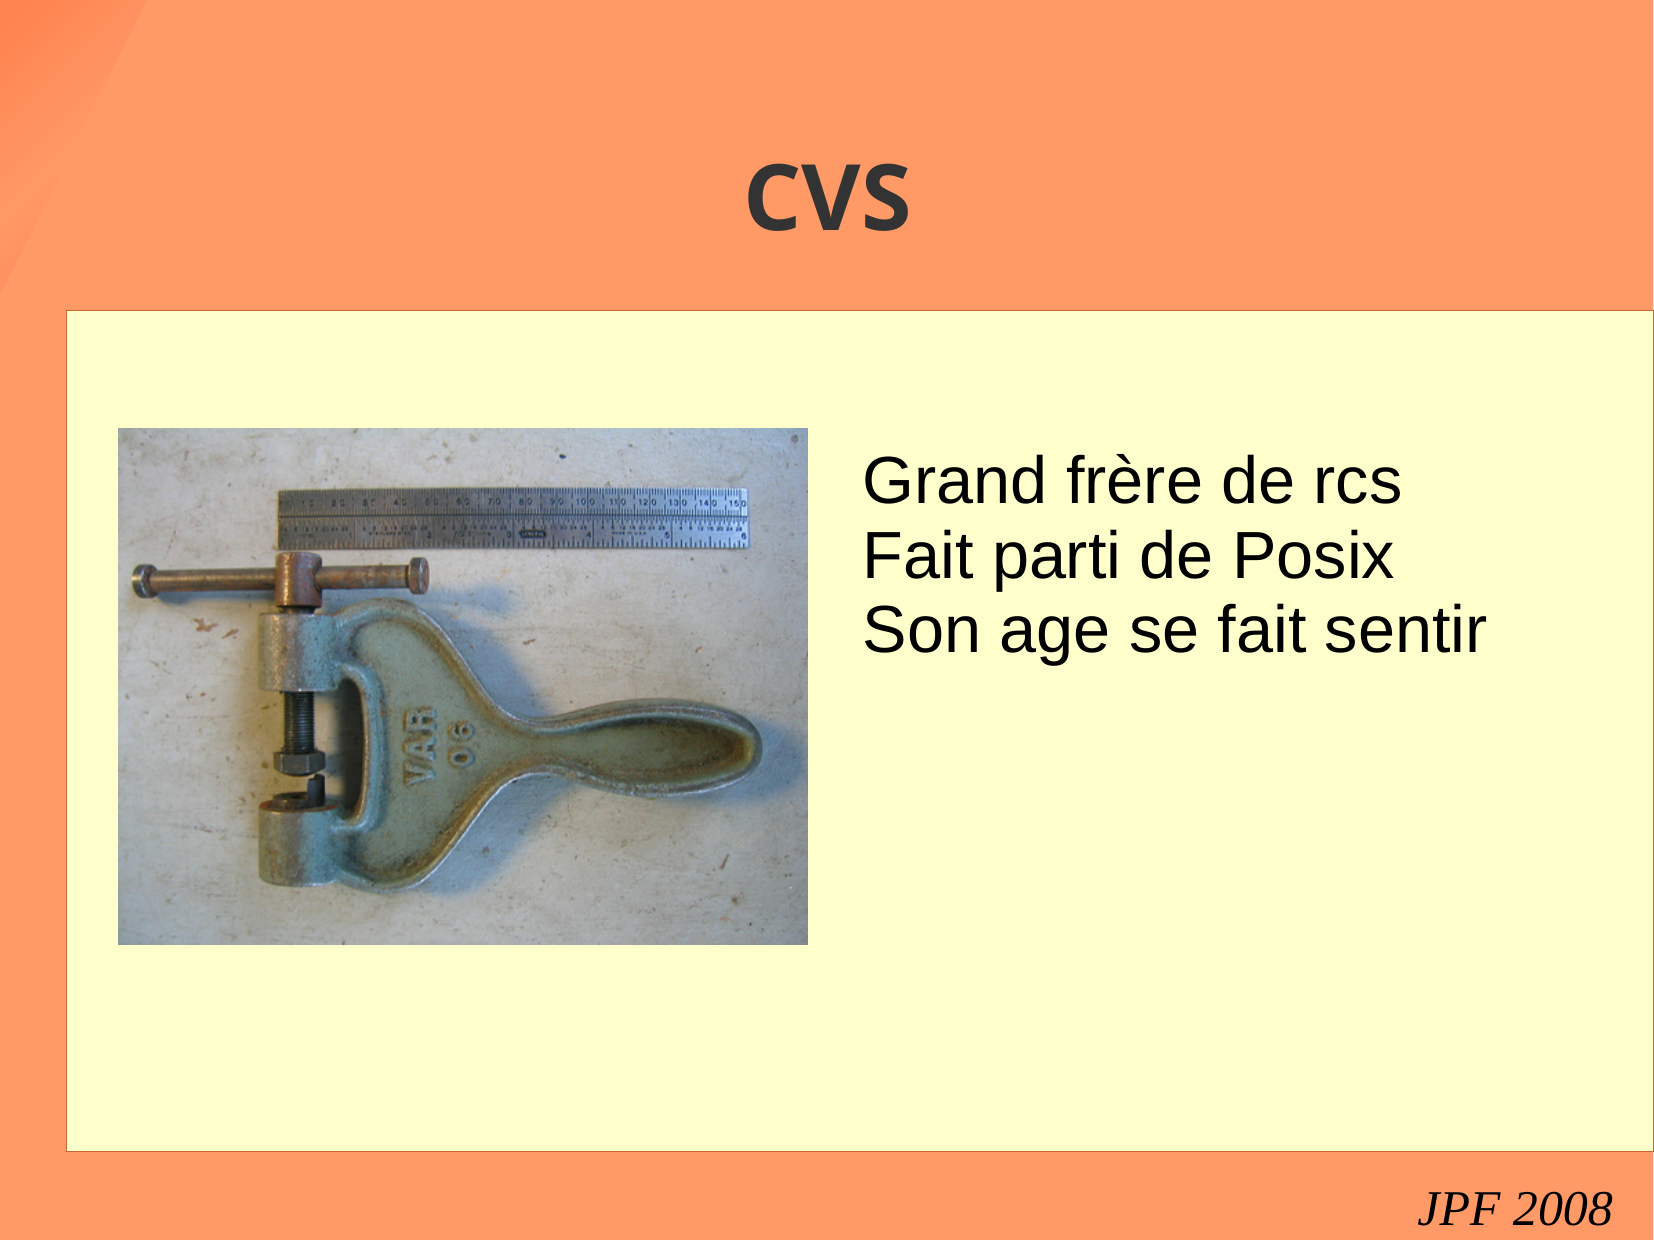

# CVS
Grand frère de rcs
Fait parti de Posix
Son age se fait sentir